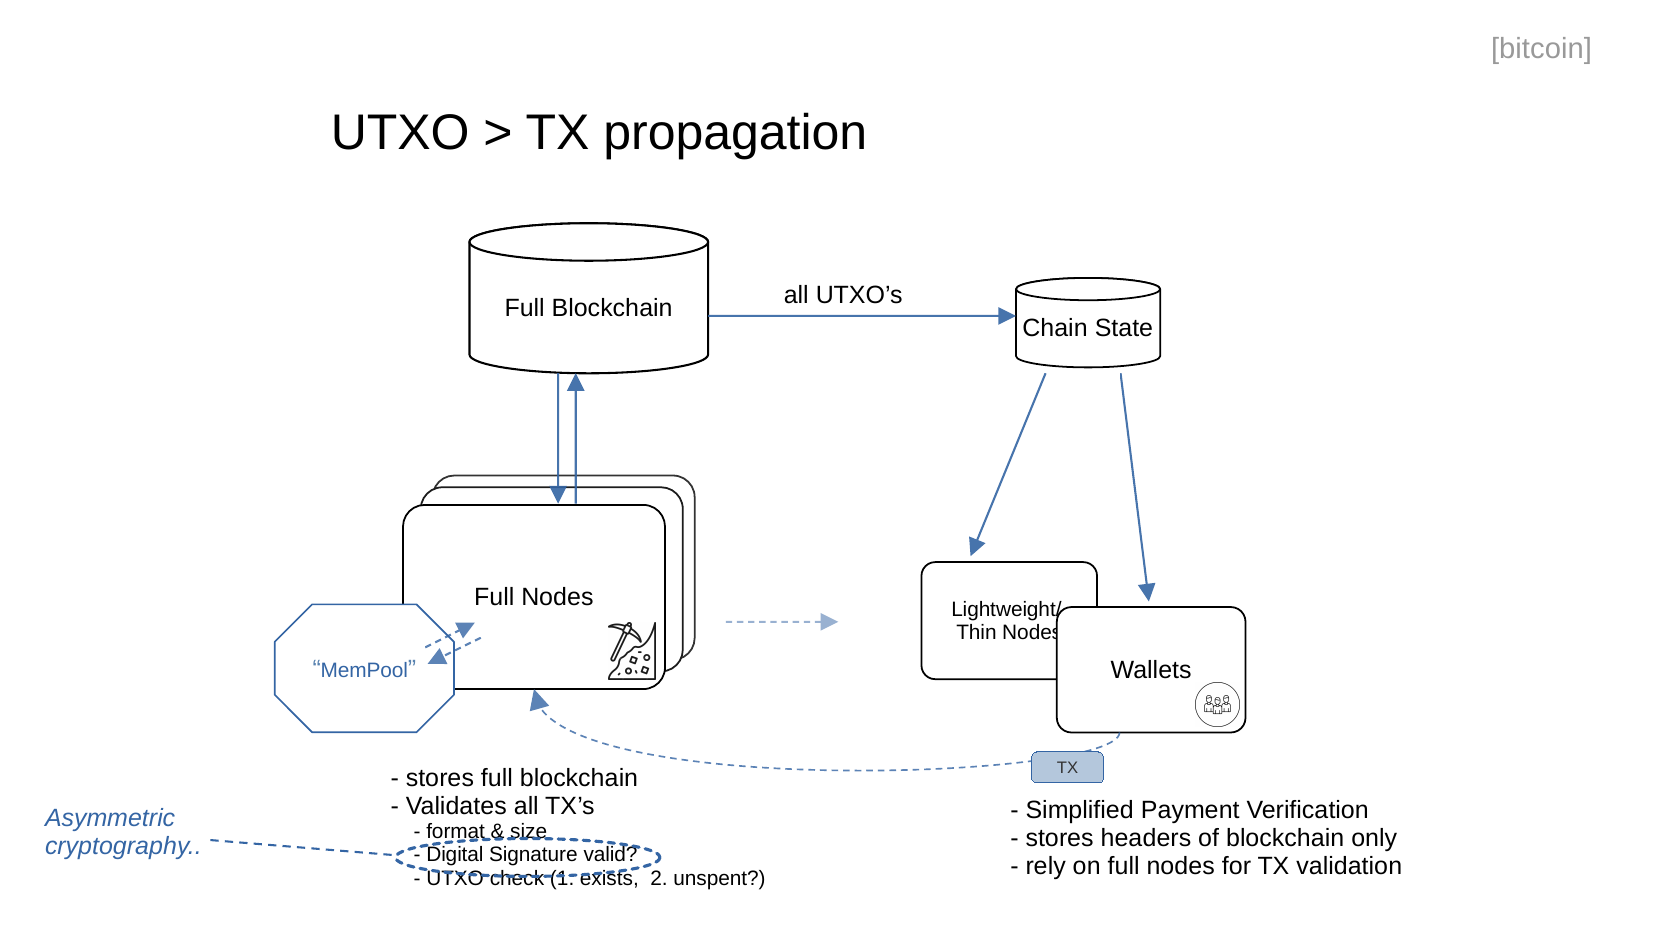

[bitcoin]
UTXO > TX propagation
Full Blockchain
all UTXO’s
Chain State
Full Nodes
Full Nodes
Full Nodes
Lightweight/
Thin Nodes
“MemPool”
Wallets
TX
- stores full blockchain
- Validates all TX’s
 - format & size
 - Digital Signature valid?
 - UTXO check (1. exists, 2. unspent?)
- Simplified Payment Verification
- stores headers of blockchain only
- rely on full nodes for TX validation
Asymmetric cryptography..